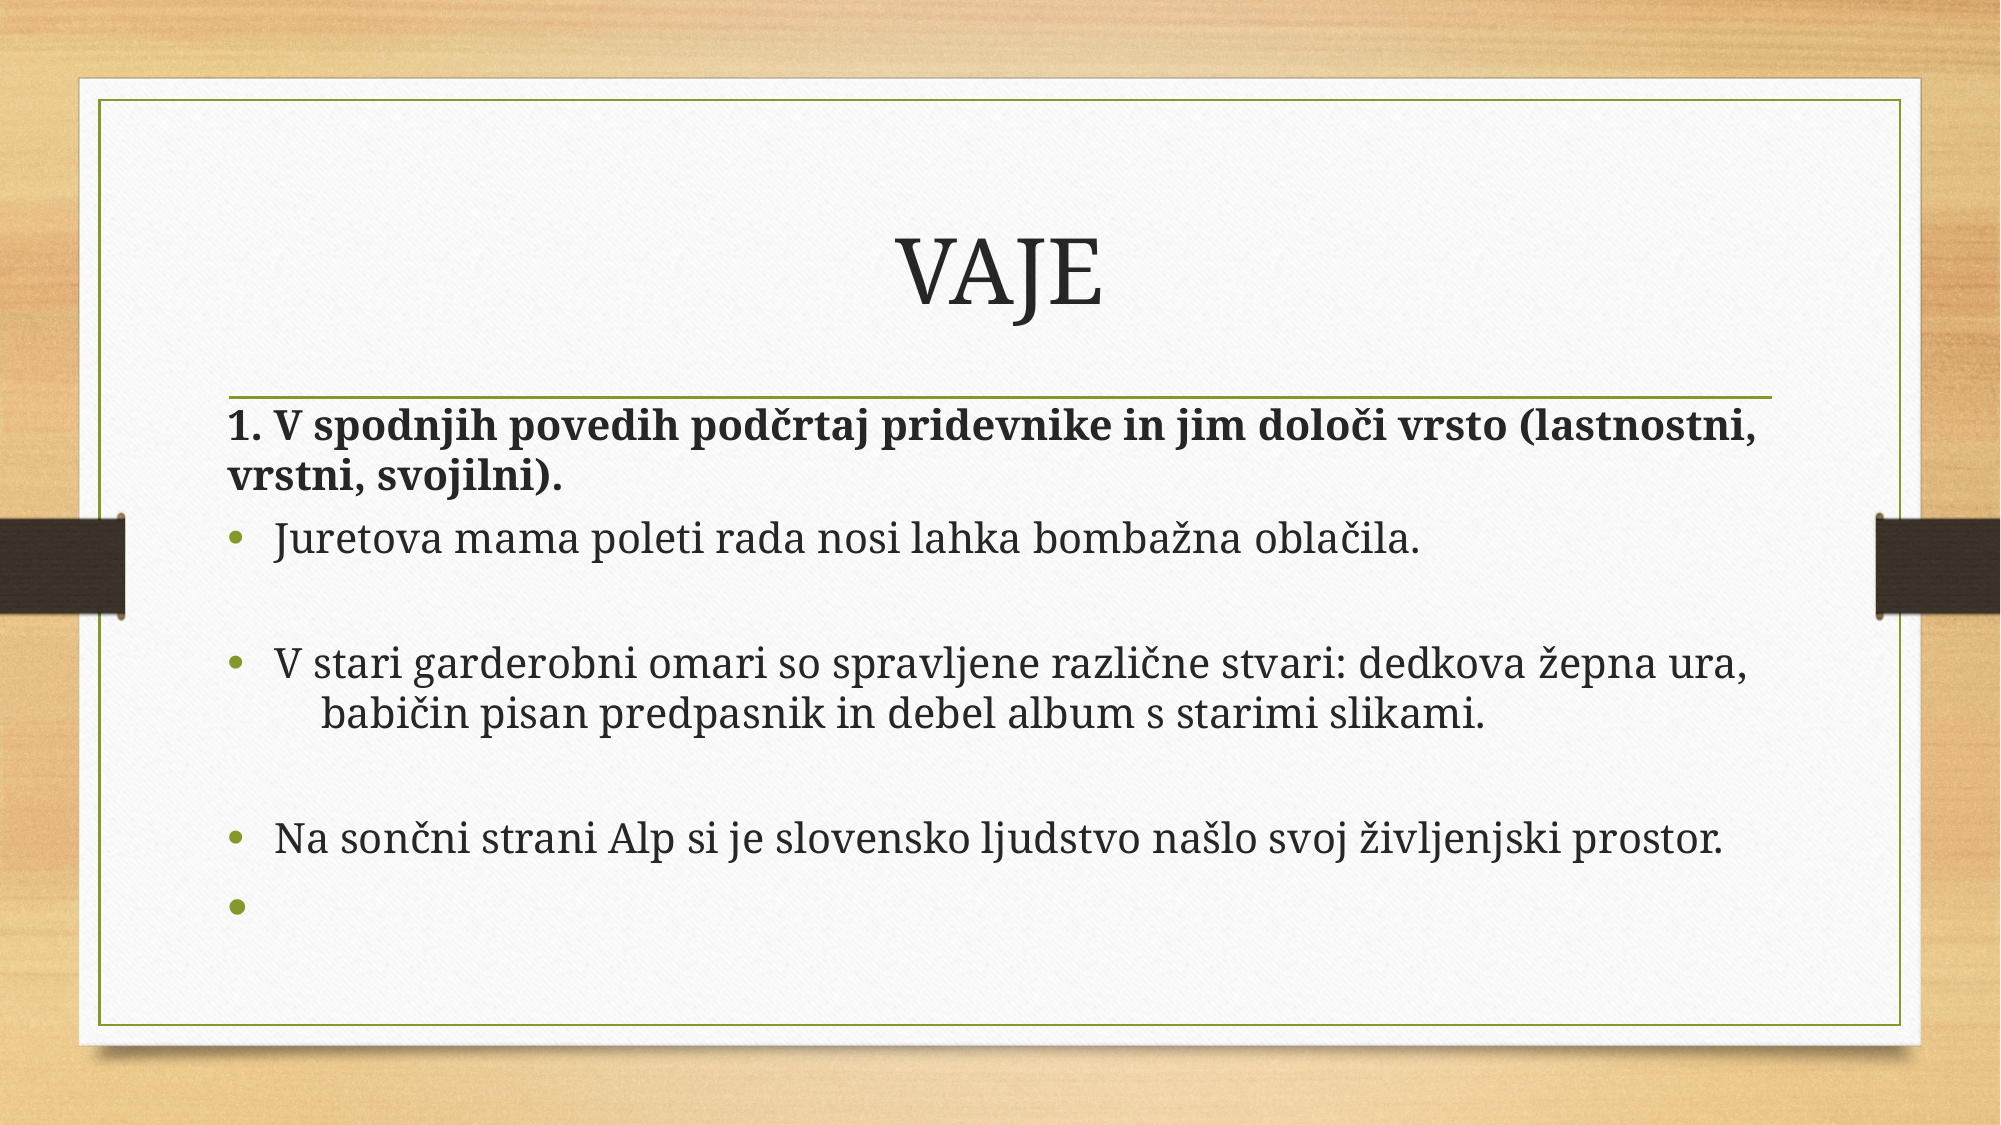

# VAJE
1. V spodnjih povedih podčrtaj pridevnike in jim določi vrsto (lastnostni, vrstni, svojilni).
Juretova mama poleti rada nosi lahka bombažna oblačila.
V stari garderobni omari so spravljene različne stvari: dedkova žepna ura, babičin pisan predpasnik in debel album s starimi slikami.
Na sončni strani Alp si je slovensko ljudstvo našlo svoj življenjski prostor.